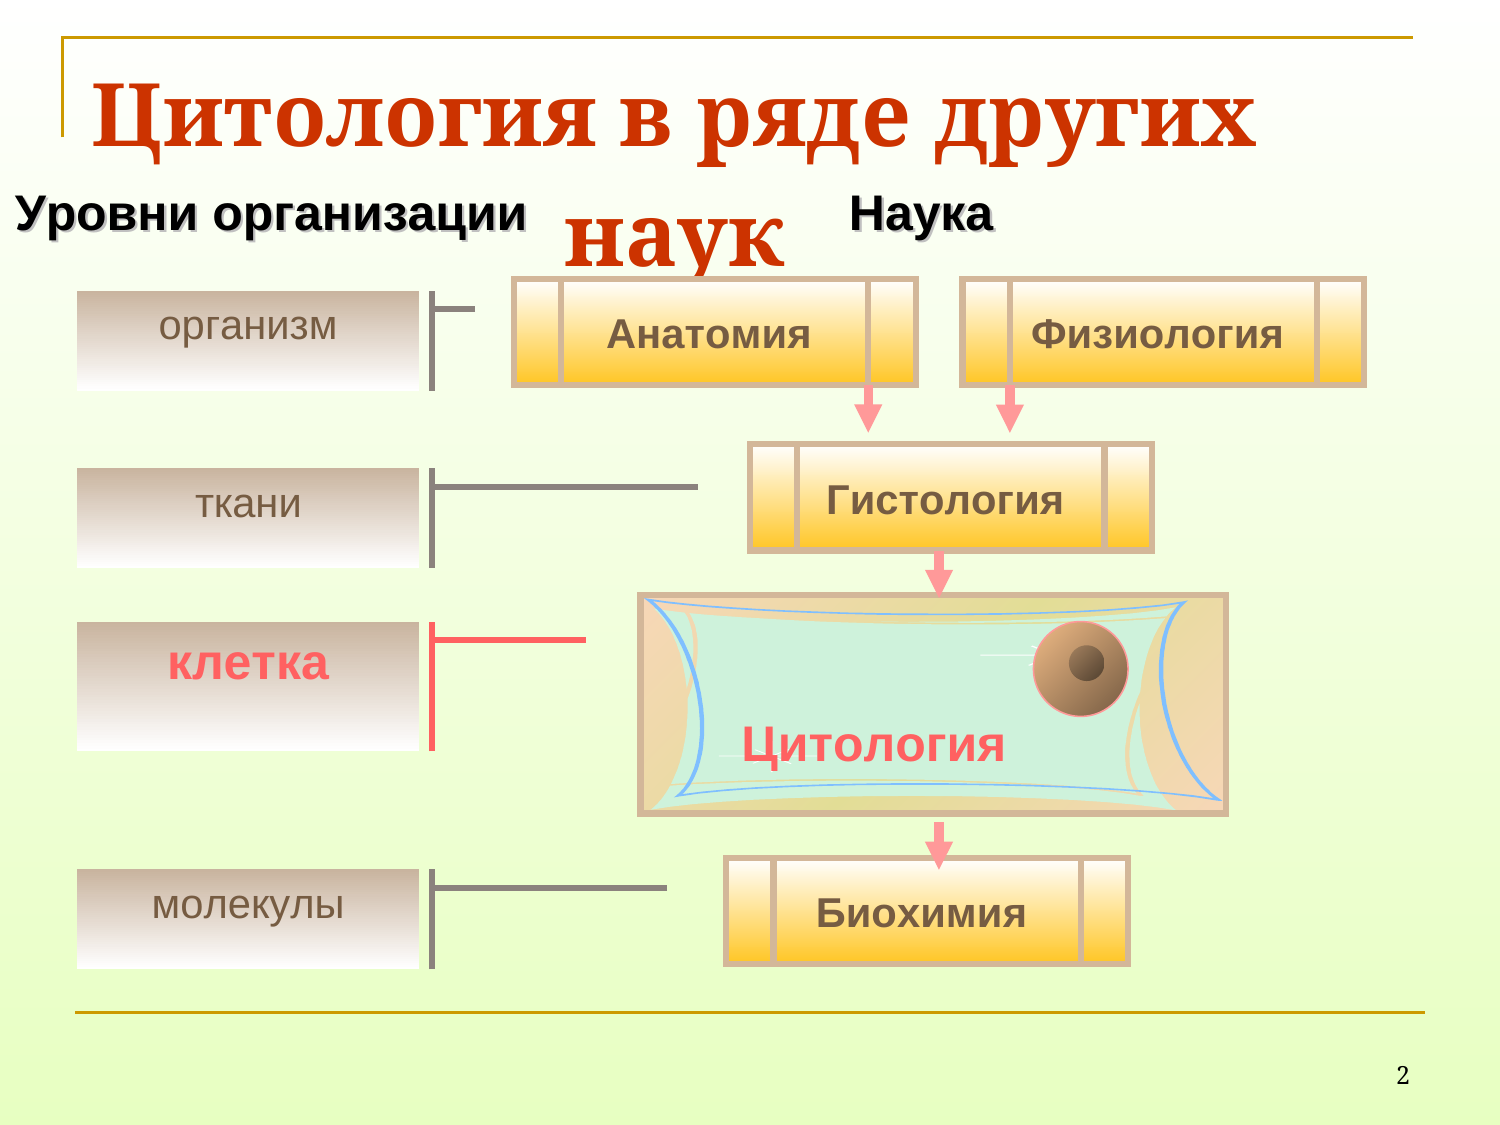

# Цитология в ряде других наук
Уровни организации
Наука
Анатомия
Физиология
организм
Гистология
ткани
клетка
Цитология
Биохимия
молекулы
2